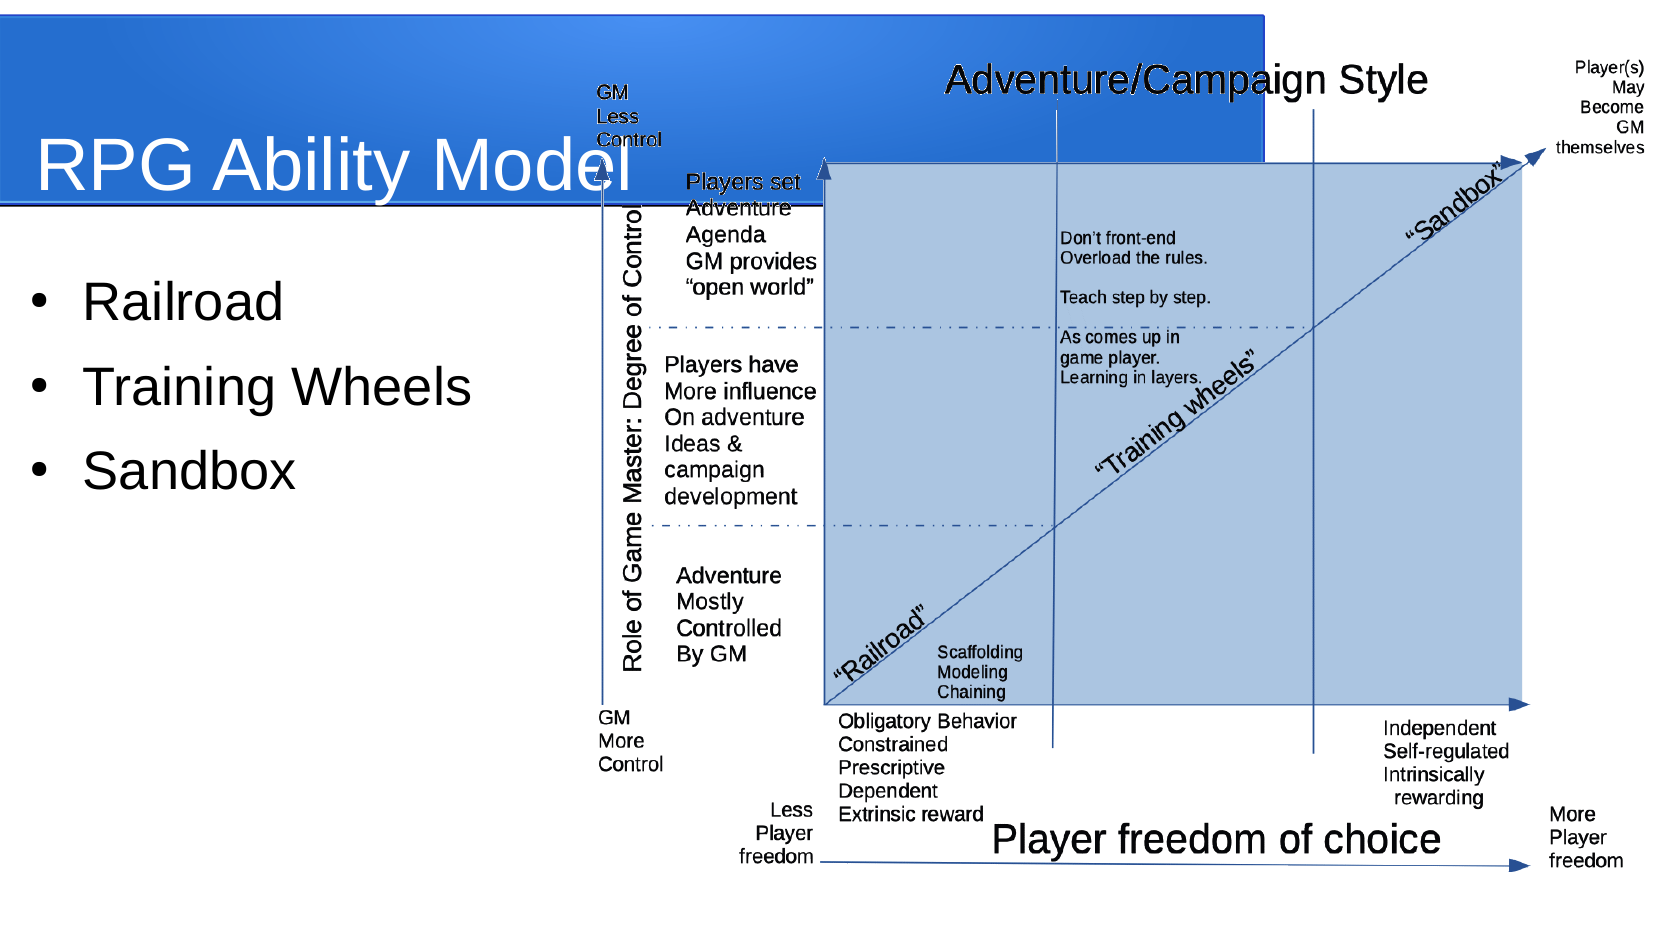

# RPG Ability Model
Railroad
Training Wheels
Sandbox